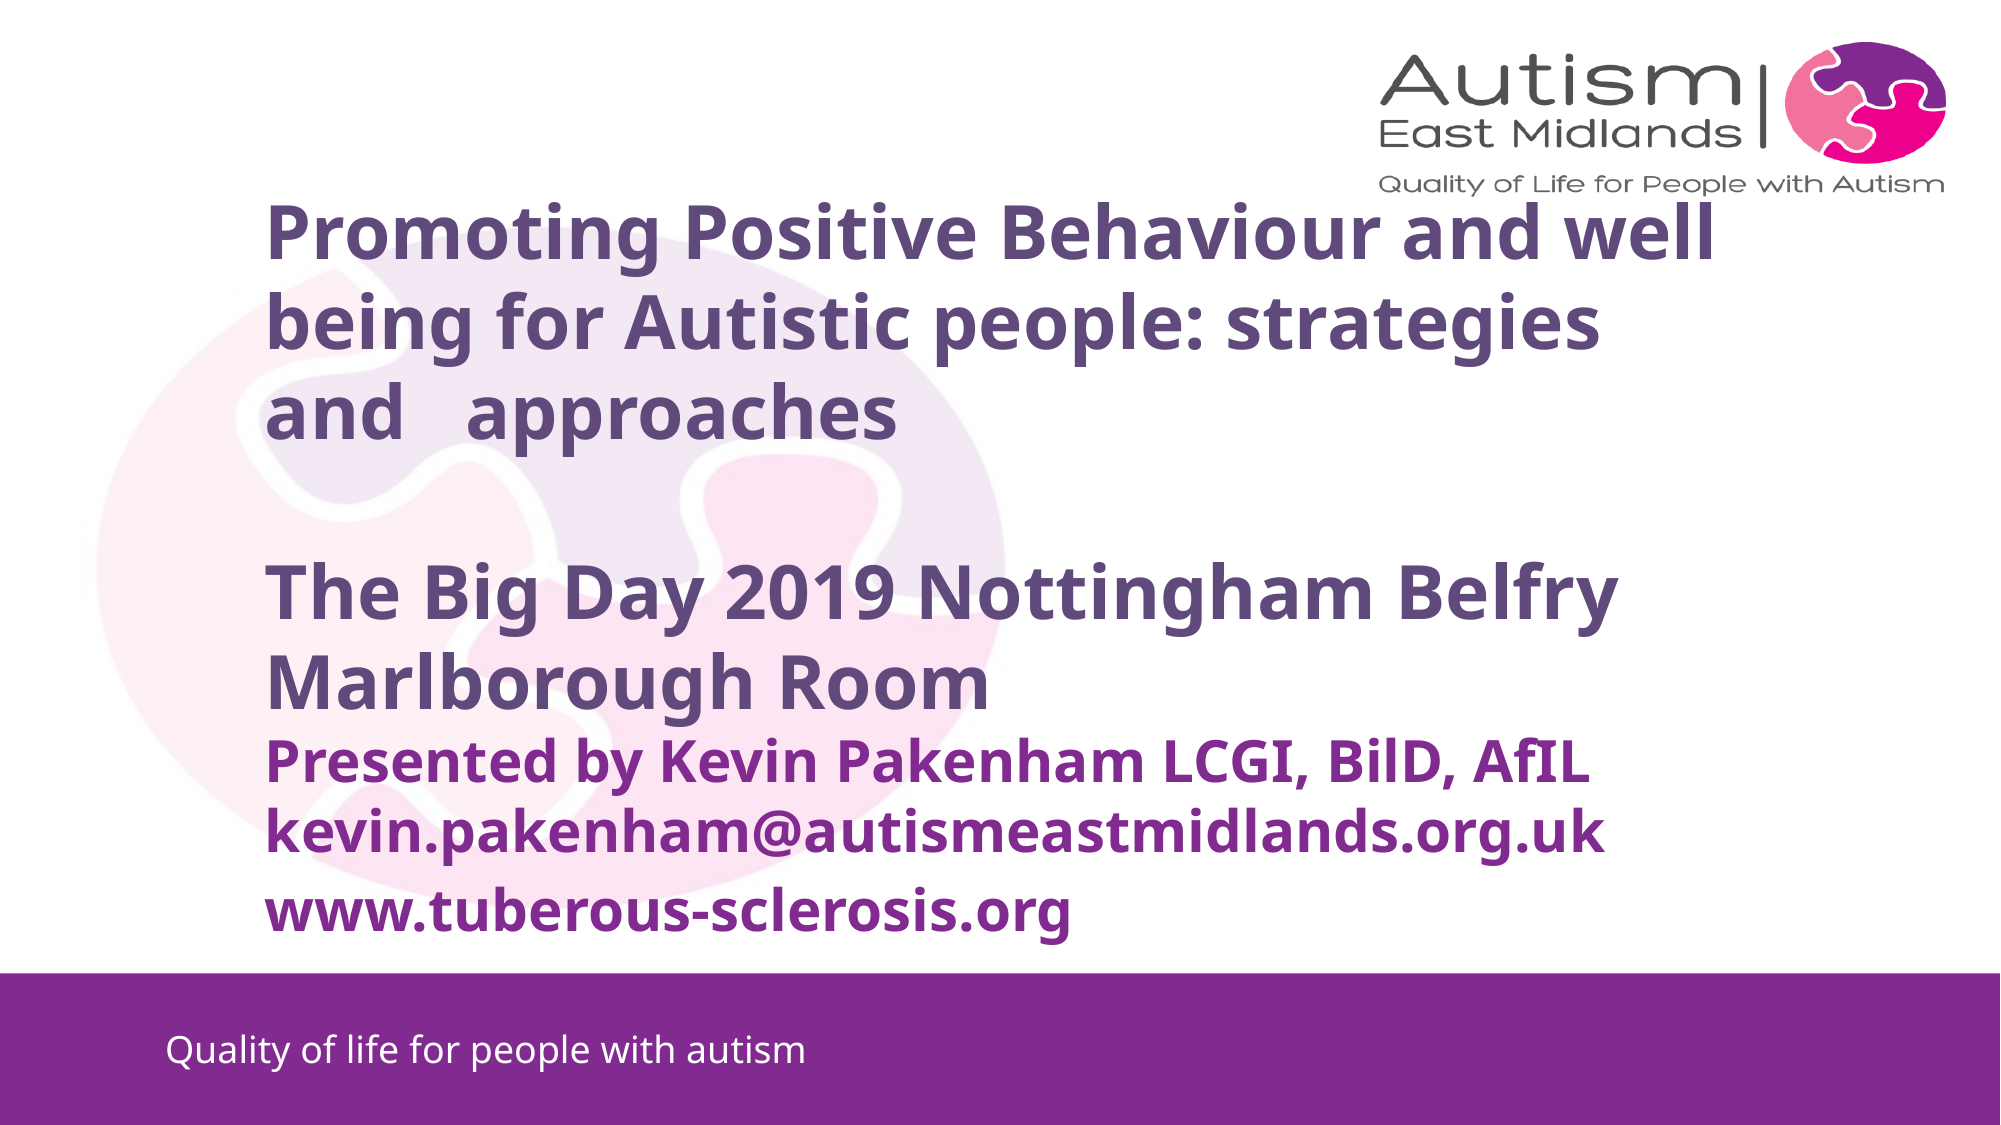

# Promoting Positive Behaviour and well being for Autistic people: strategies and approaches The Big Day 2019 Nottingham Belfry Marlborough Room Presented by Kevin Pakenham LCGI, BilD, AfIL kevin.pakenham@autismeastmidlands.org.uk www.tuberous-sclerosis.org